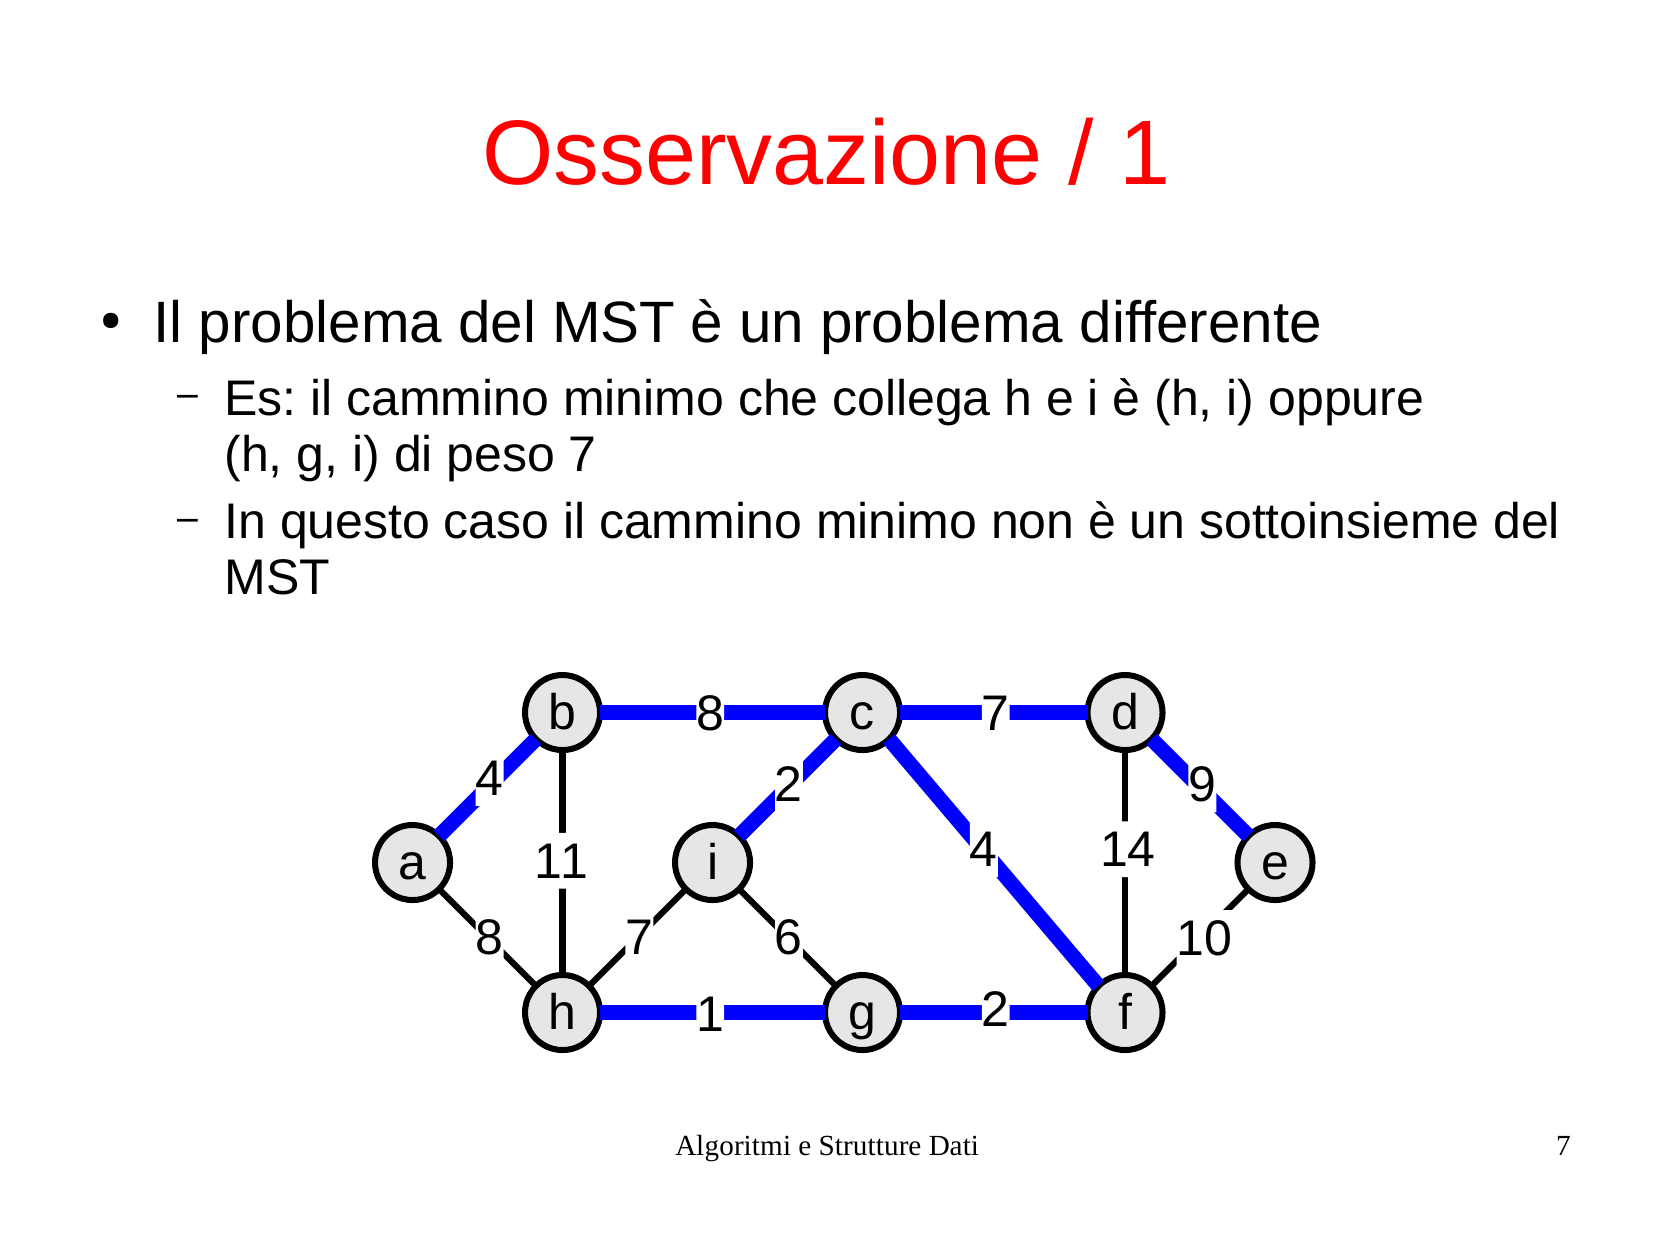

# Osservazione / 1
Il problema del MST è un problema differente
Es: il cammino minimo che collega h e i è (h, i) oppure
(h, g, i) di peso 7
In questo caso il cammino minimo non è un sottoinsieme del MST
b
c
d
8
7
4
2
9
4
14
a
i
e
11
8
7
6
10
h
g
f
2
1
Algoritmi e Strutture Dati
7